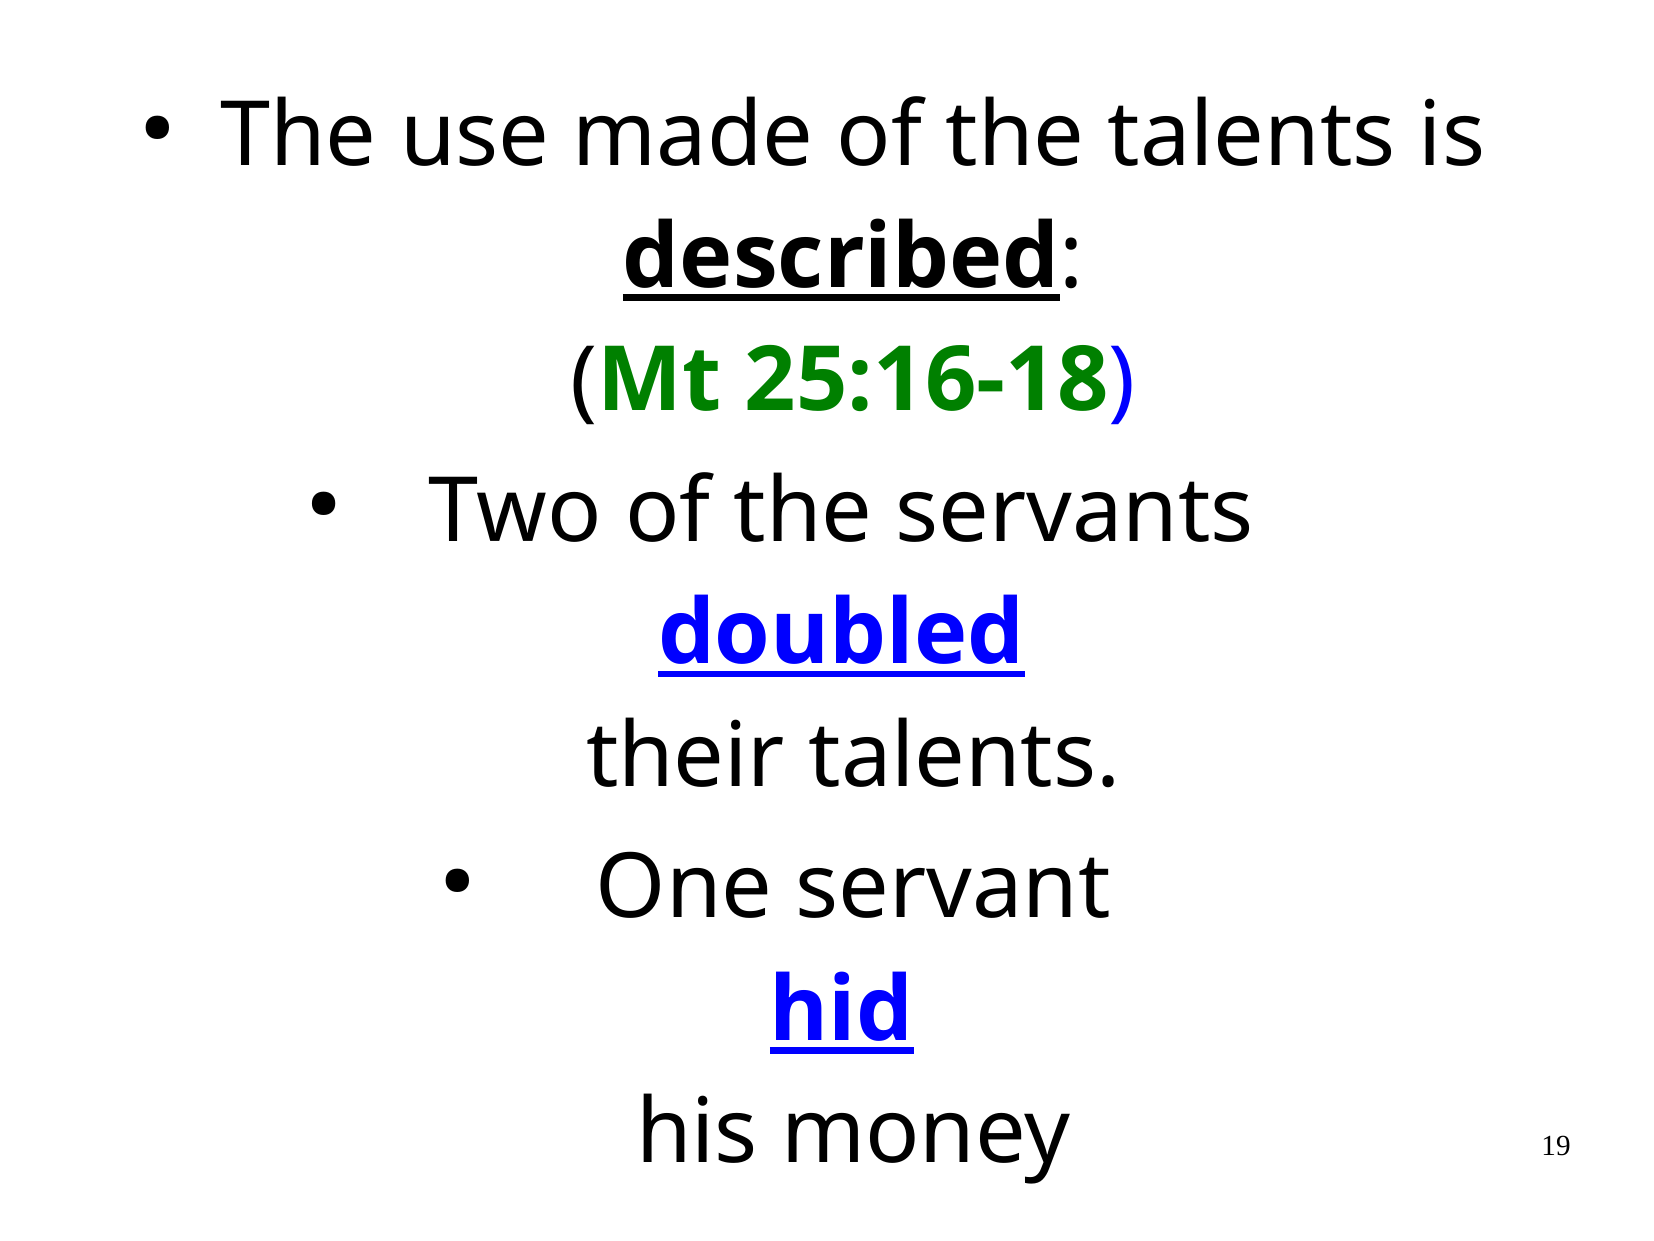

# The use made of the talents is described: (Mt 25:16-18)
Two of the servants
doubled
their talents.
One servant
hid
his money
19